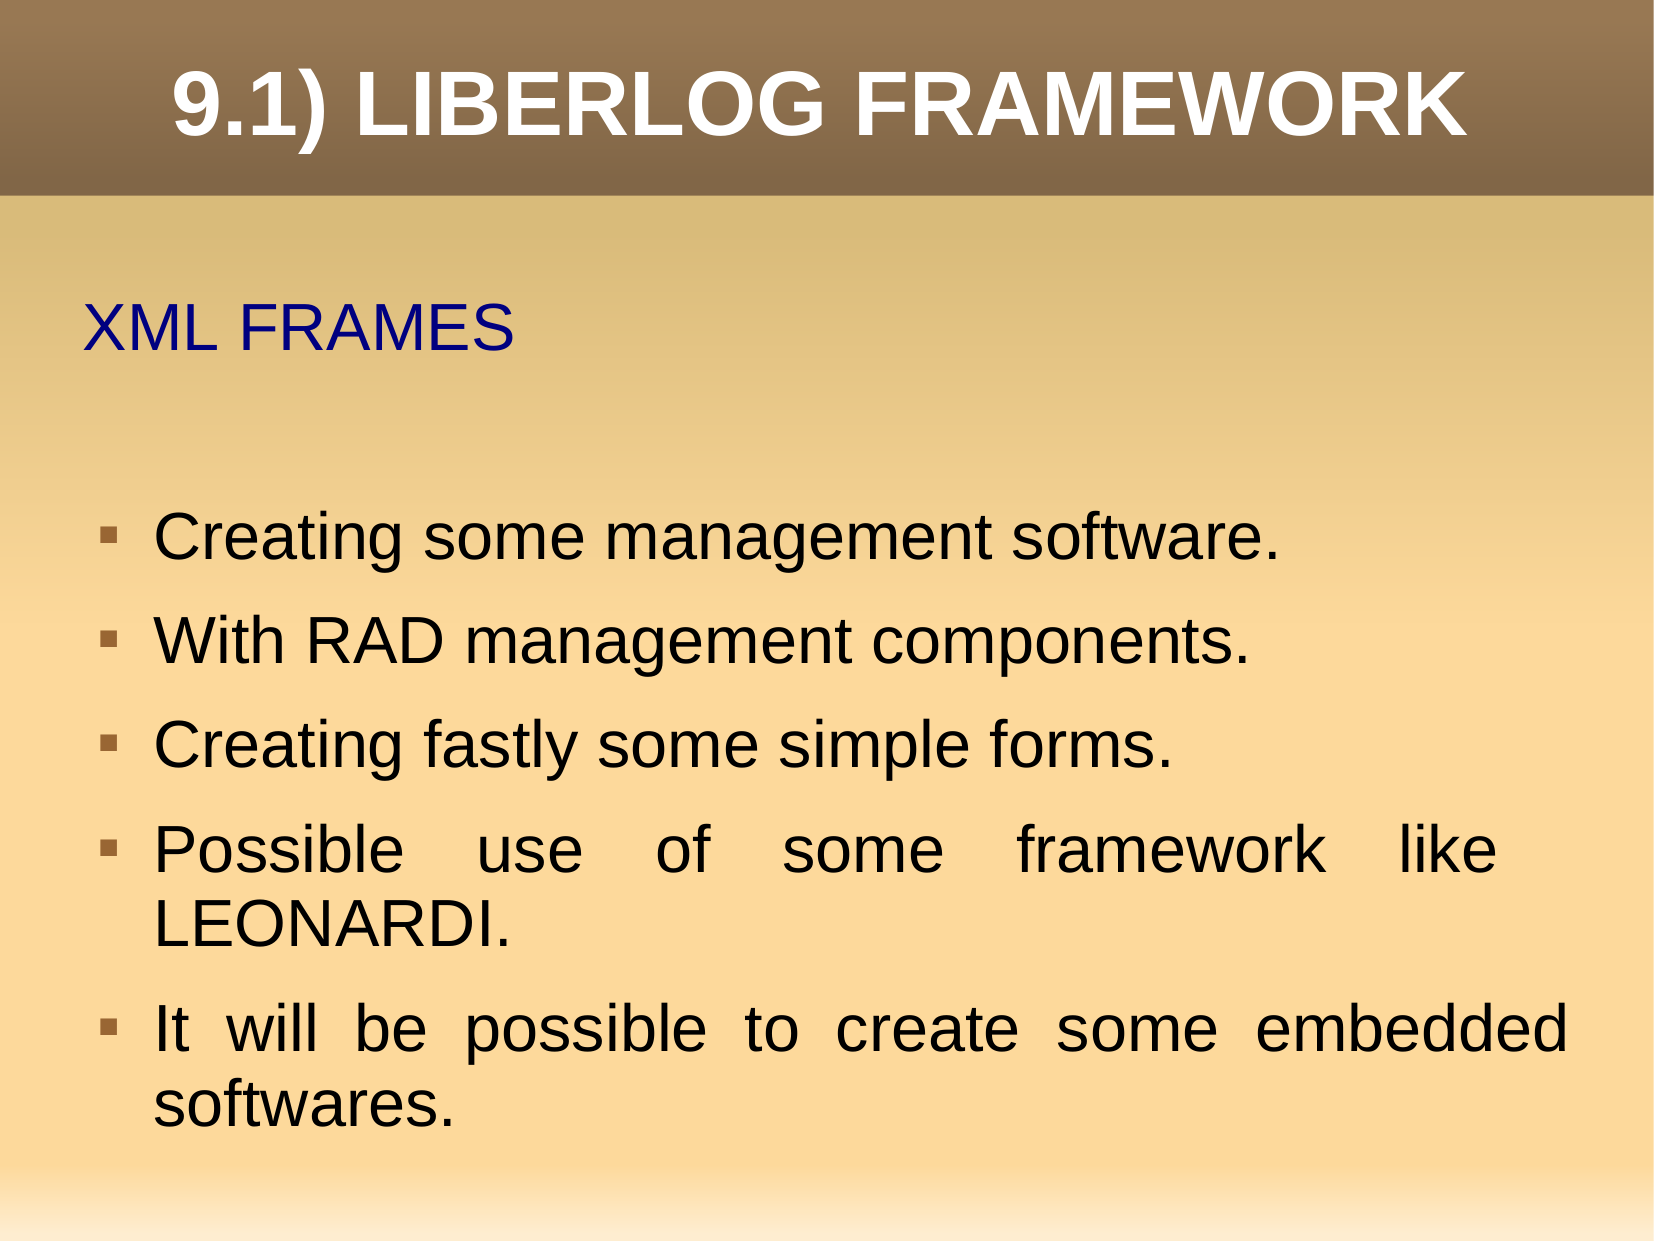

# 9.1) LIBERLOG FRAMEWORK
XML FRAMES
Creating some management software.
With RAD management components.
Creating fastly some simple forms.
Possible use of some framework like LEONARDI.
It will be possible to create some embedded softwares.